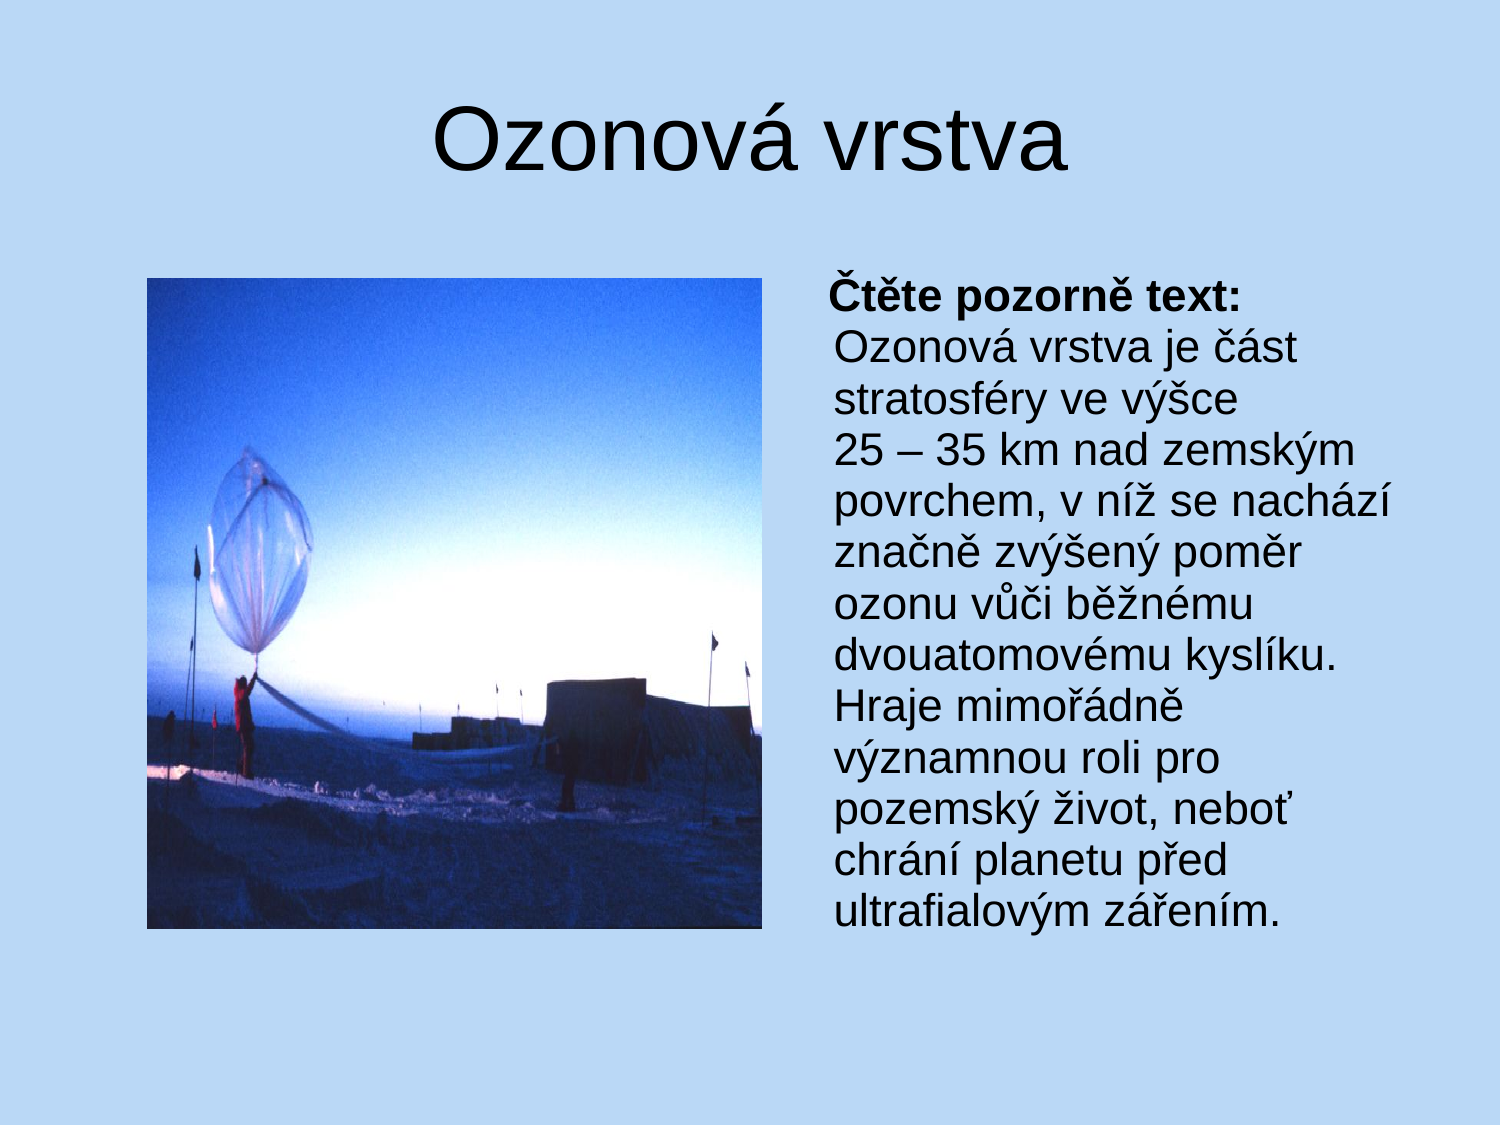

# Ozonová vrstva
 Čtěte pozorně text:
Ozonová vrstva je část stratosféry ve výšce
25 – 35 km nad zemským povrchem, v níž se nachází značně zvýšený poměr ozonu vůči běžnému dvouatomovému kyslíku. Hraje mimořádně významnou roli pro pozemský život, neboť chrání planetu před ultrafialovým zářením.